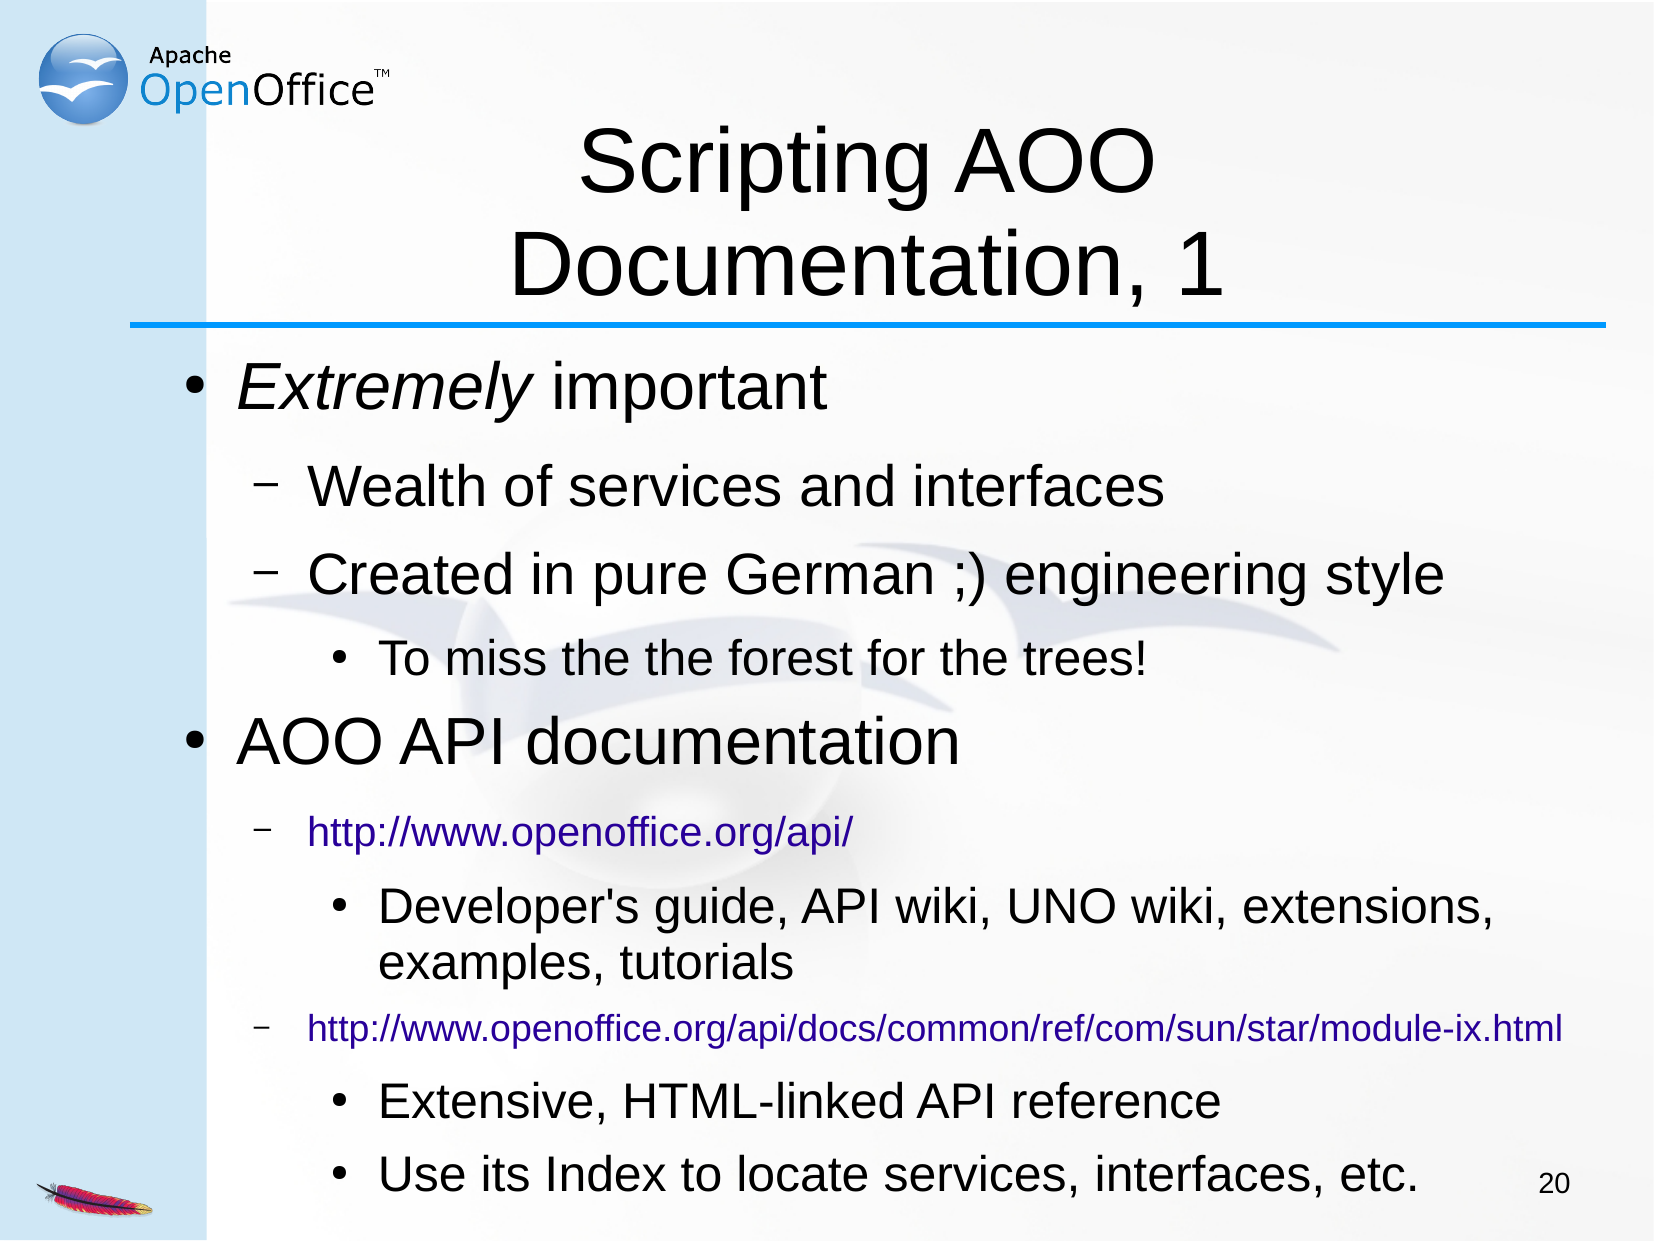

# Scripting AOO Documentation, 1
Extremely important
Wealth of services and interfaces
Created in pure German ;) engineering style
To miss the the forest for the trees!
AOO API documentation
http://www.openoffice.org/api/
Developer's guide, API wiki, UNO wiki, extensions, examples, tutorials
http://www.openoffice.org/api/docs/common/ref/com/sun/star/module-ix.html
Extensive, HTML-linked API reference
Use its Index to locate services, interfaces, etc.
20